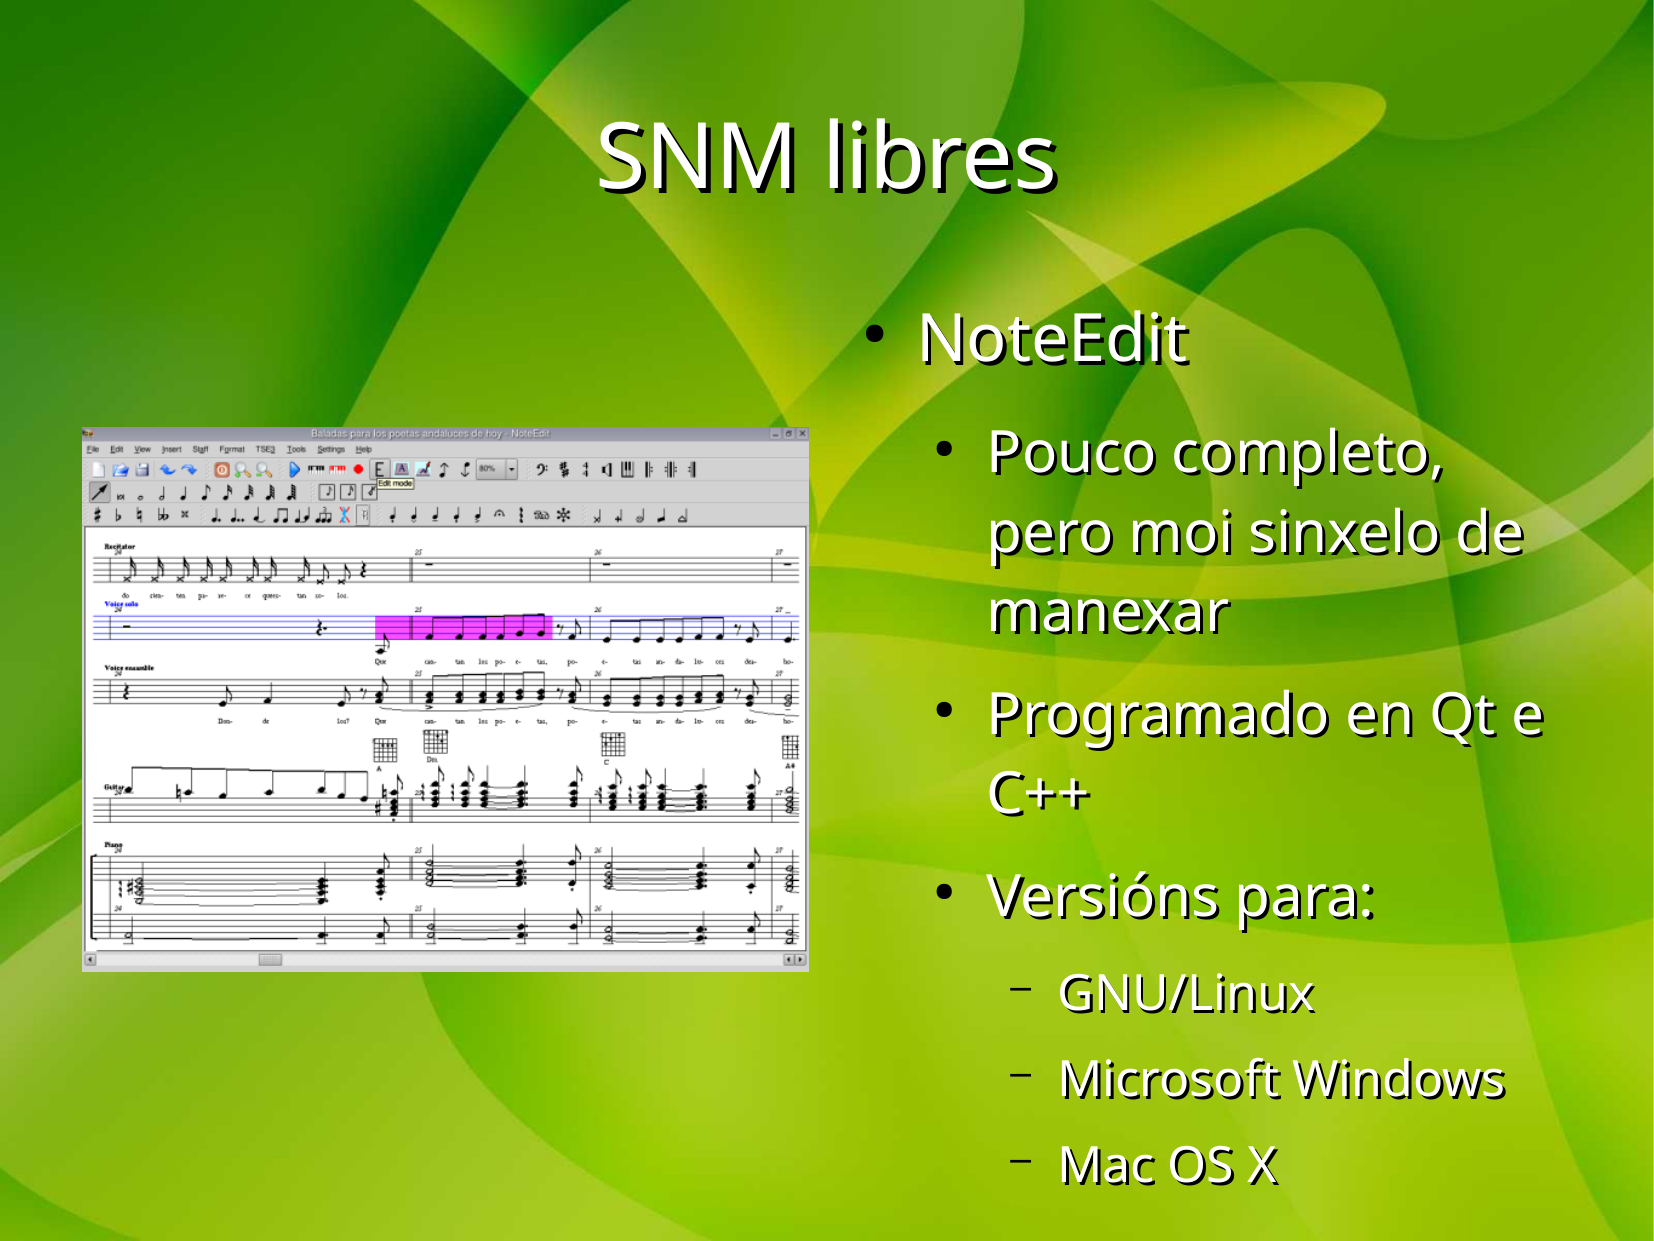

# SNM libres
NoteEdit
Pouco completo, pero moi sinxelo de manexar
Programado en Qt e C++
Versións para:
GNU/Linux
Microsoft Windows
Mac OS X